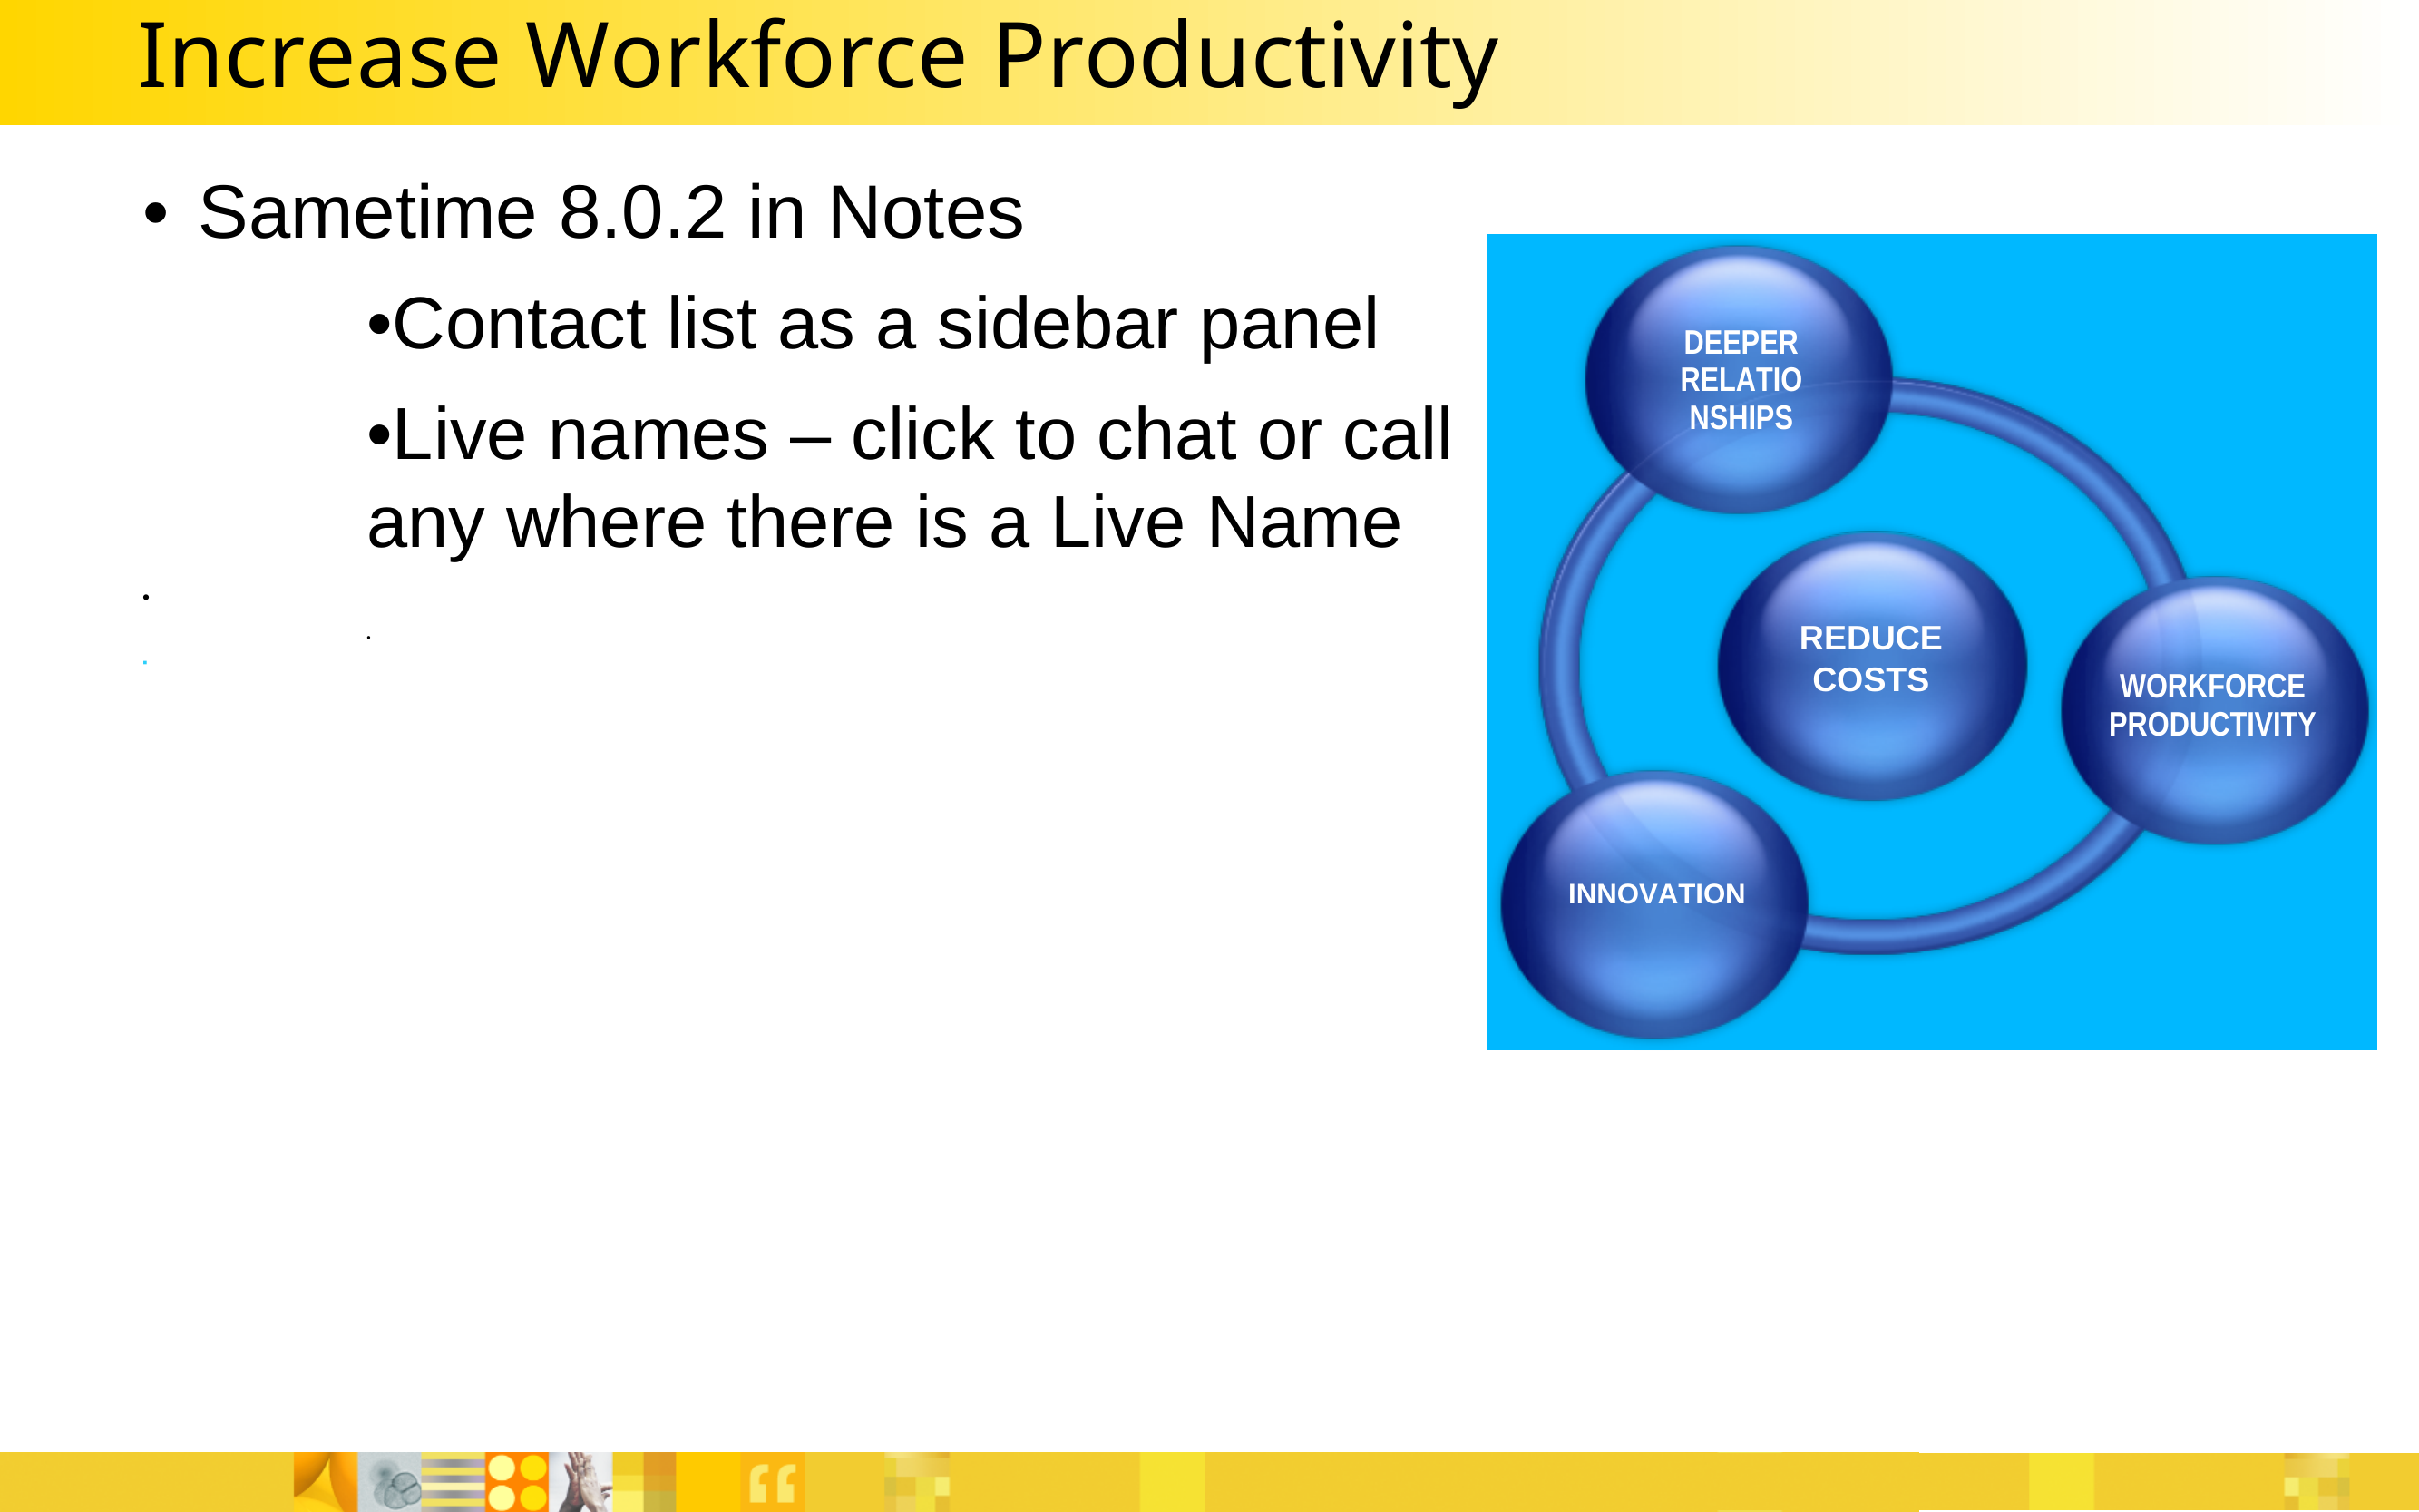

# Increase Workforce Productivity
Sametime 8.0.2 in Notes
Contact list as a sidebar panel
Live names – click to chat or call any where there is a Live Name
DEEPER
RELATIONSHIPS
REDUCE
COSTS
WORKFORCE
PRODUCTIVITY
INNOVATION